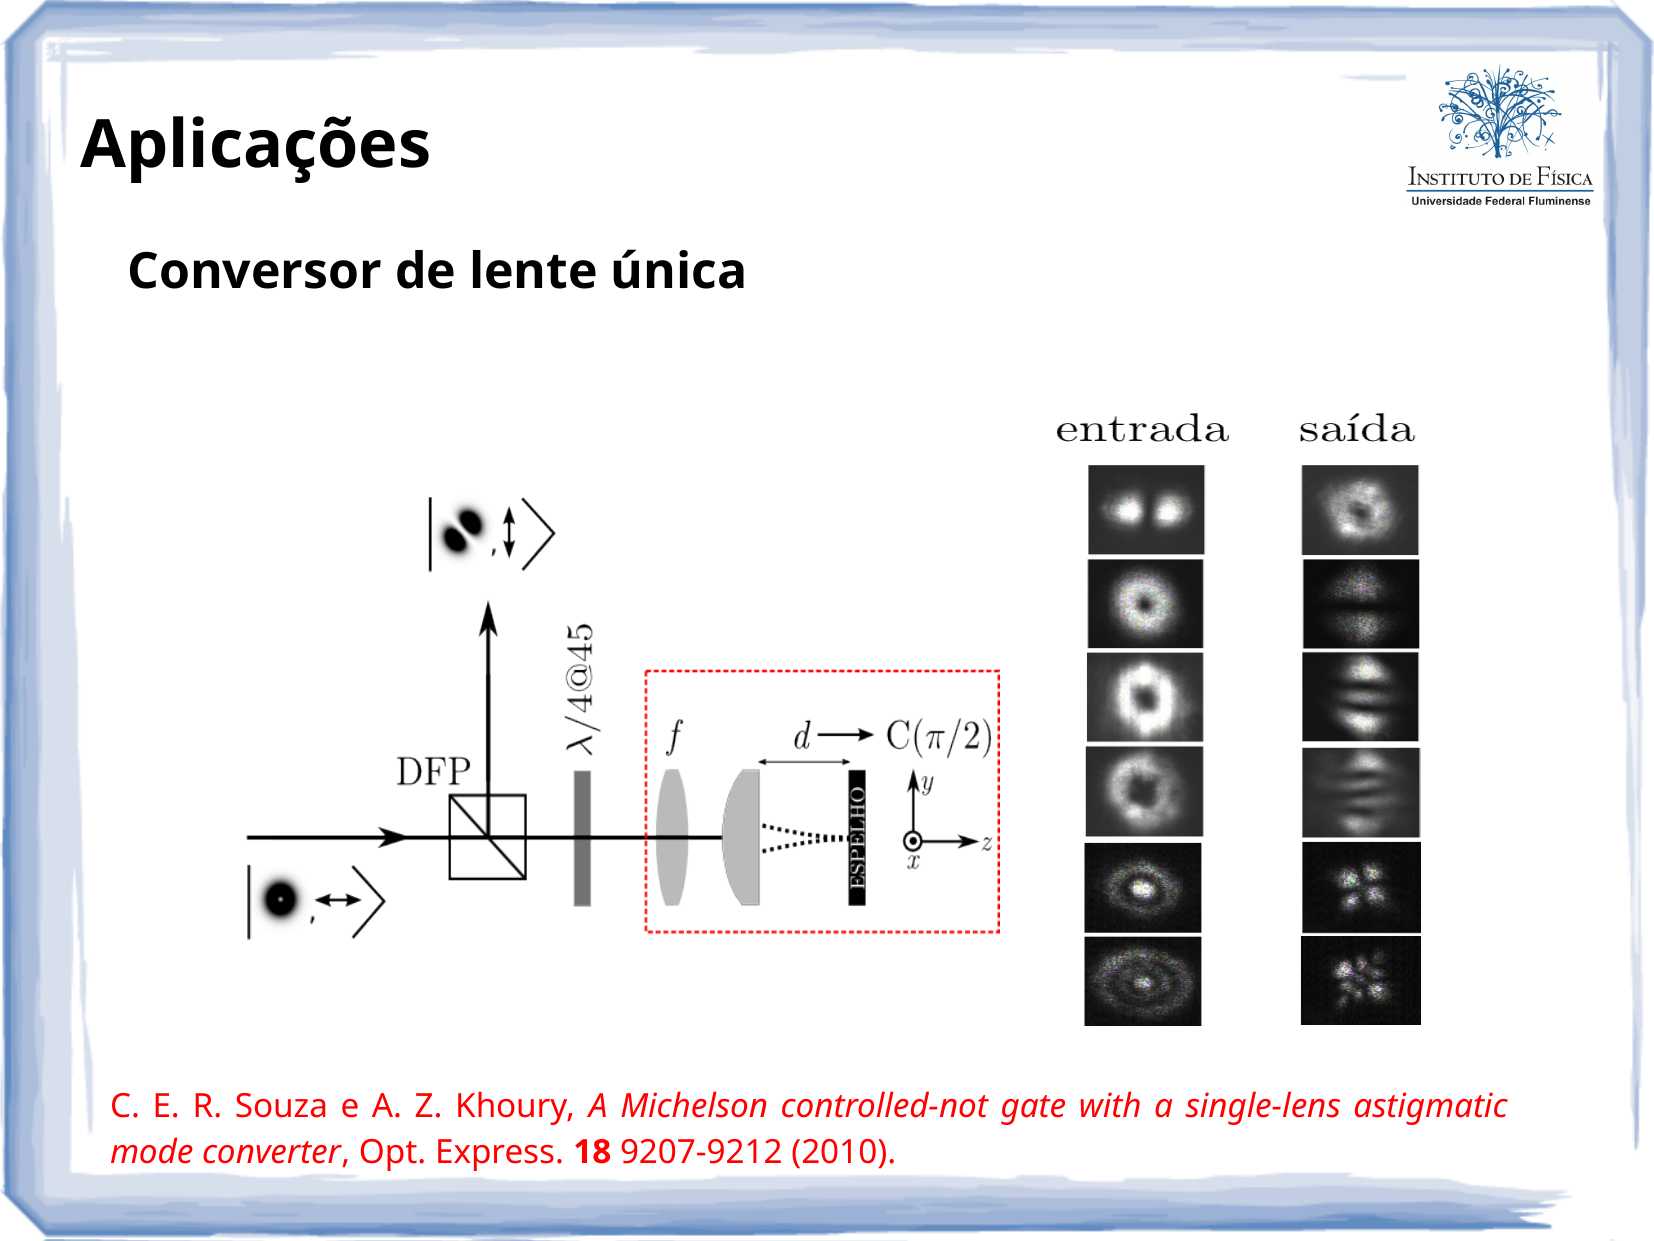

Aplicações
Conversor de lente única
C. E. R. Souza e A. Z. Khoury, A Michelson controlled-not gate with a single-lens astigmatic mode converter, Opt. Express. 18 9207-9212 (2010).